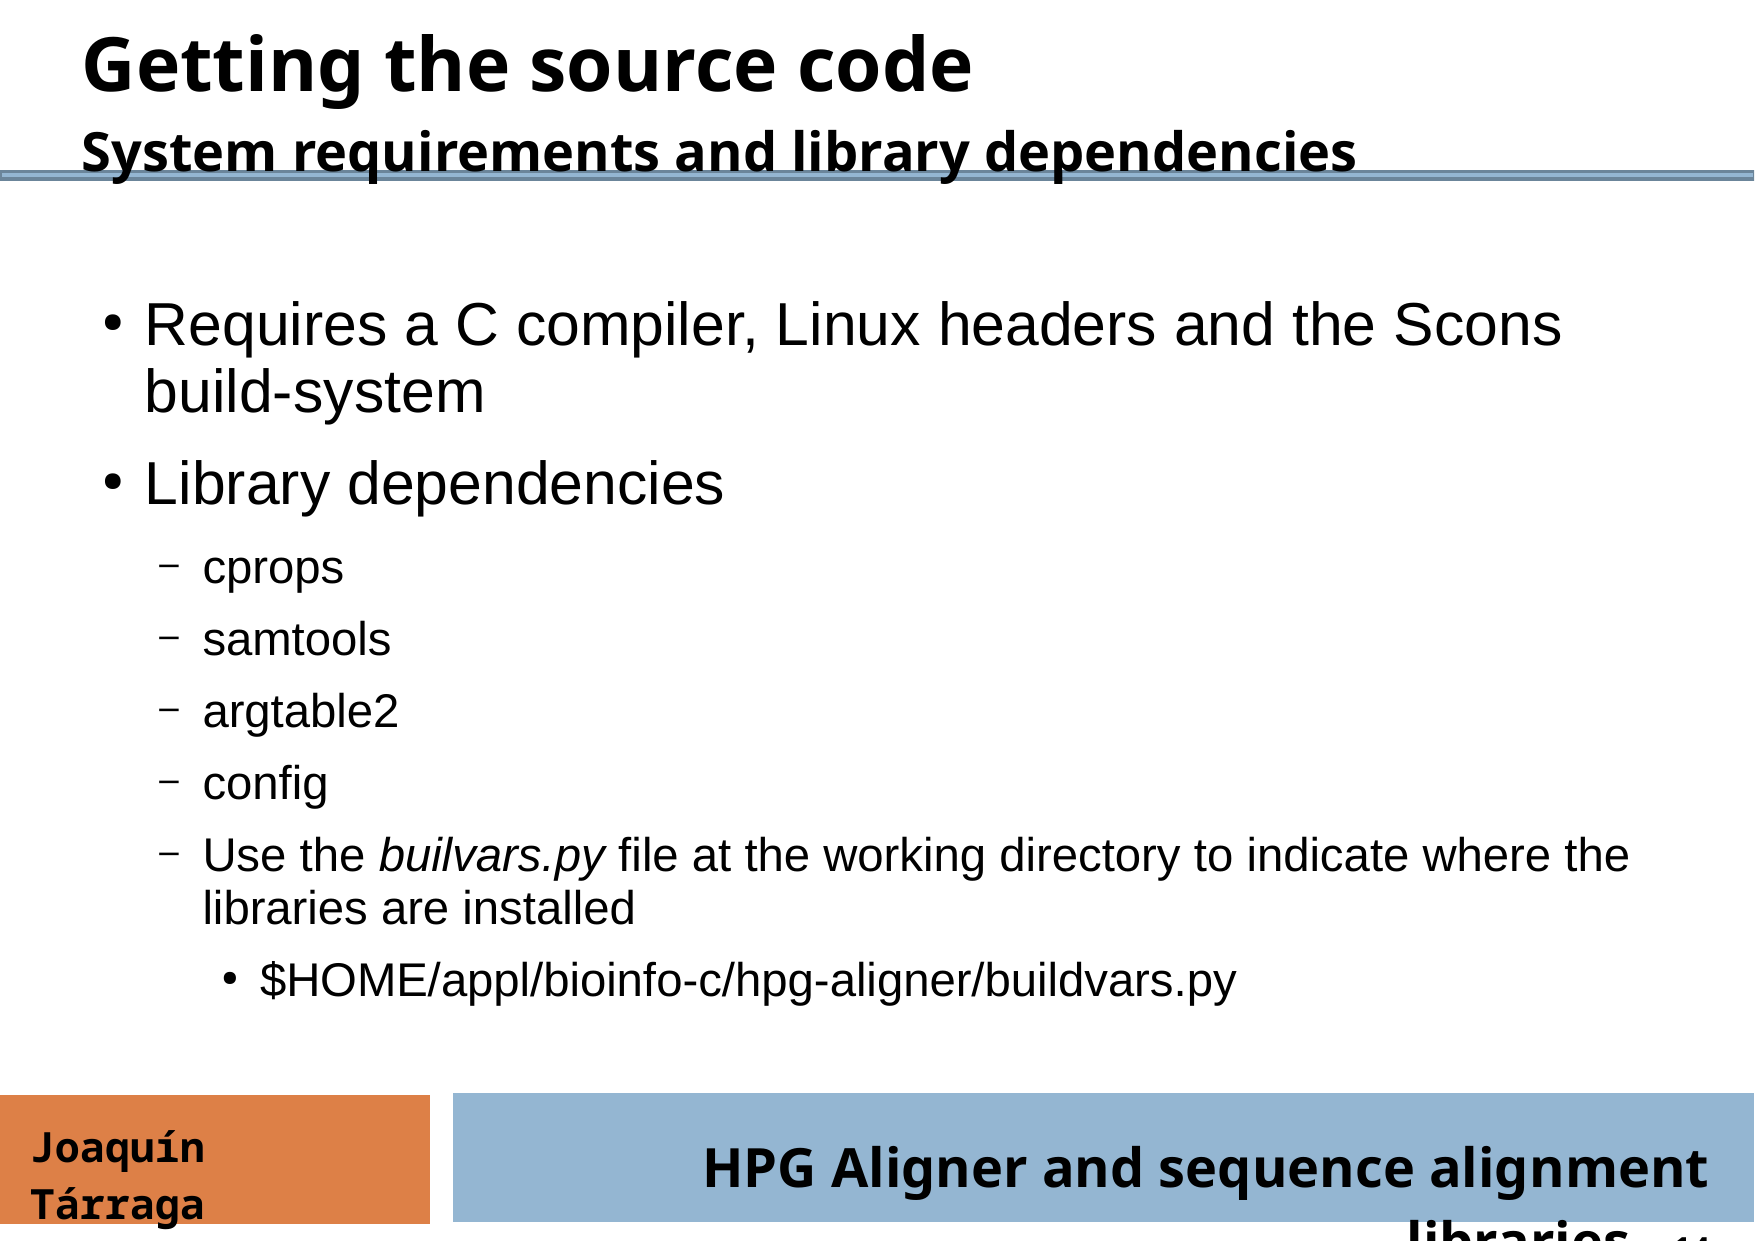

Getting the source code
System requirements and library dependencies
# Requires a C compiler, Linux headers and the Scons build-system
Library dependencies
cprops
samtools
argtable2
config
Use the builvars.py file at the working directory to indicate where the libraries are installed
$HOME/appl/bioinfo-c/hpg-aligner/buildvars.py
Joaquín Tárraga
jtarraga@cipf.es
HPG Aligner and sequence alignment libraries 14